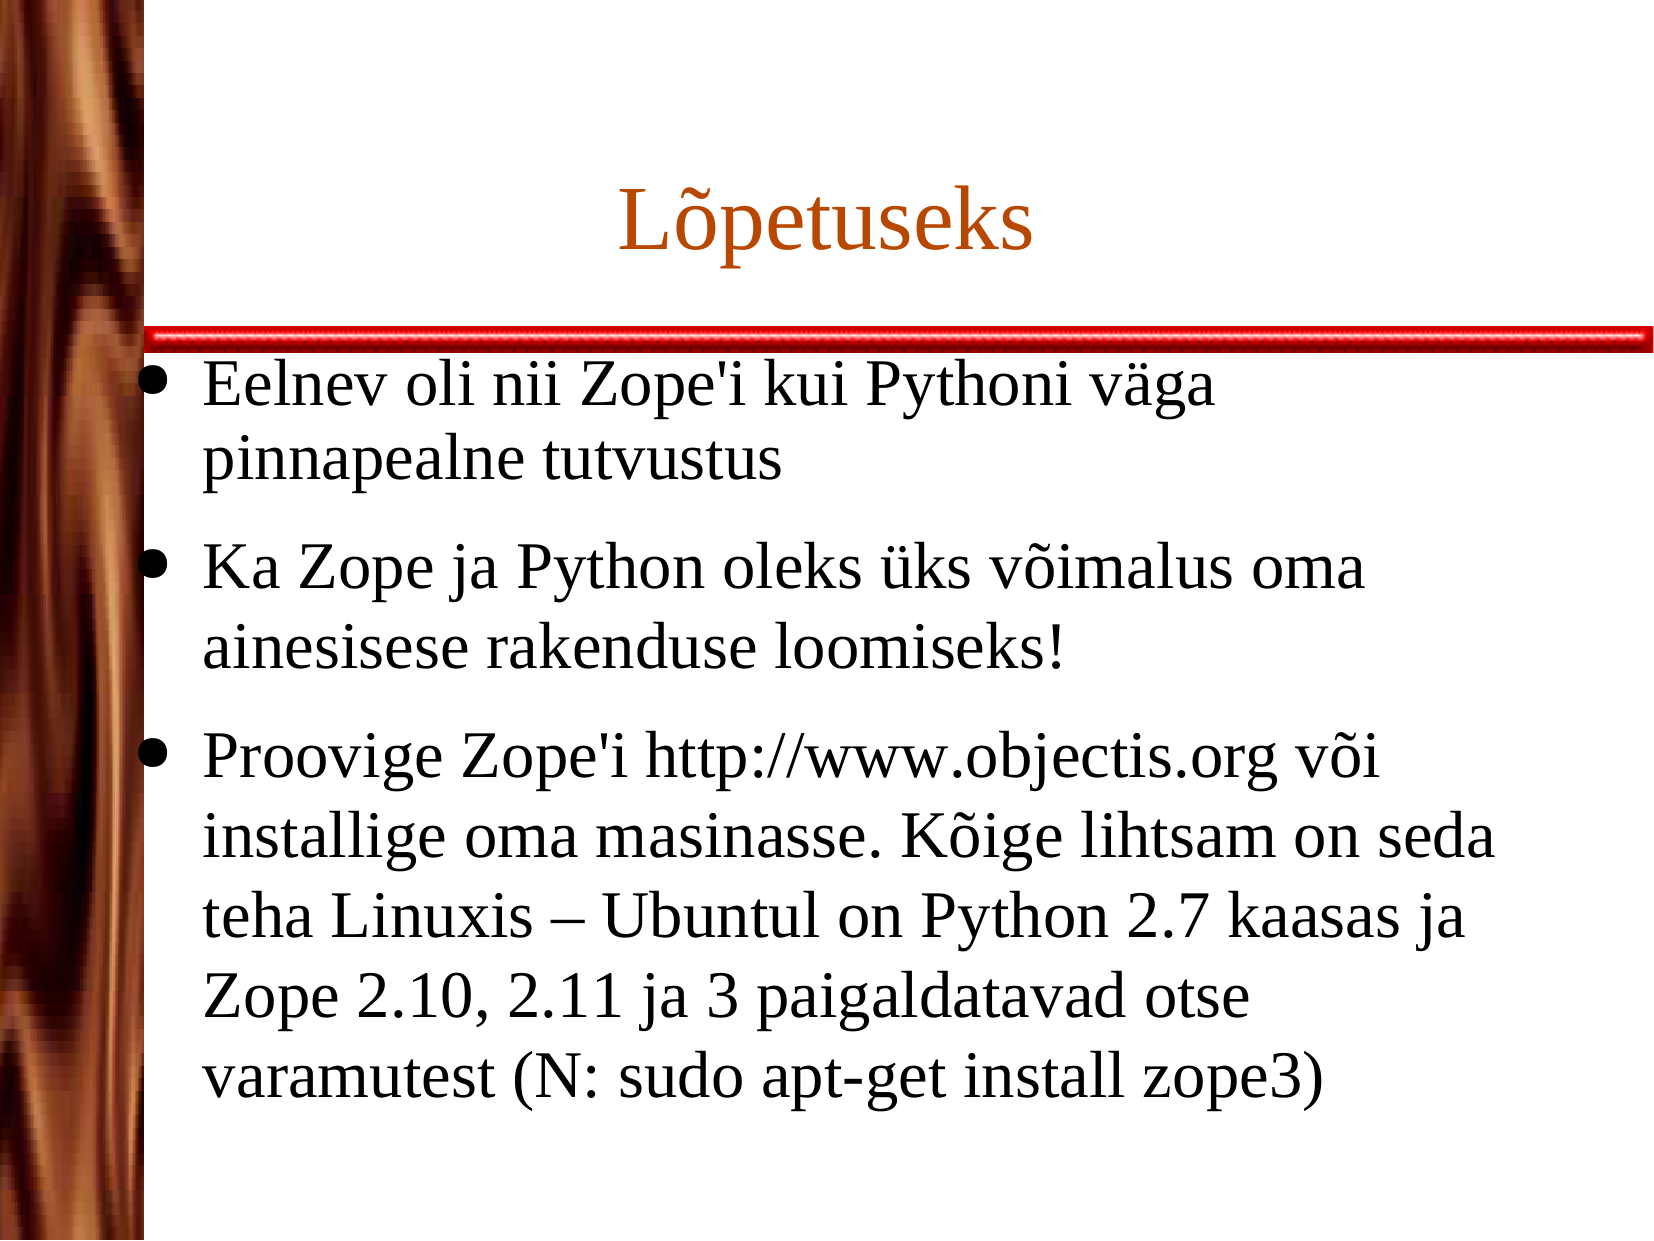

# Lõpetuseks
Eelnev oli nii Zope'i kui Pythoni väga pinnapealne tutvustus
Ka Zope ja Python oleks üks võimalus oma ainesisese rakenduse loomiseks!
Proovige Zope'i http://www.objectis.org või installige oma masinasse. Kõige lihtsam on seda teha Linuxis – Ubuntul on Python 2.7 kaasas ja Zope 2.10, 2.11 ja 3 paigaldatavad otse varamutest (N: sudo apt-get install zope3)